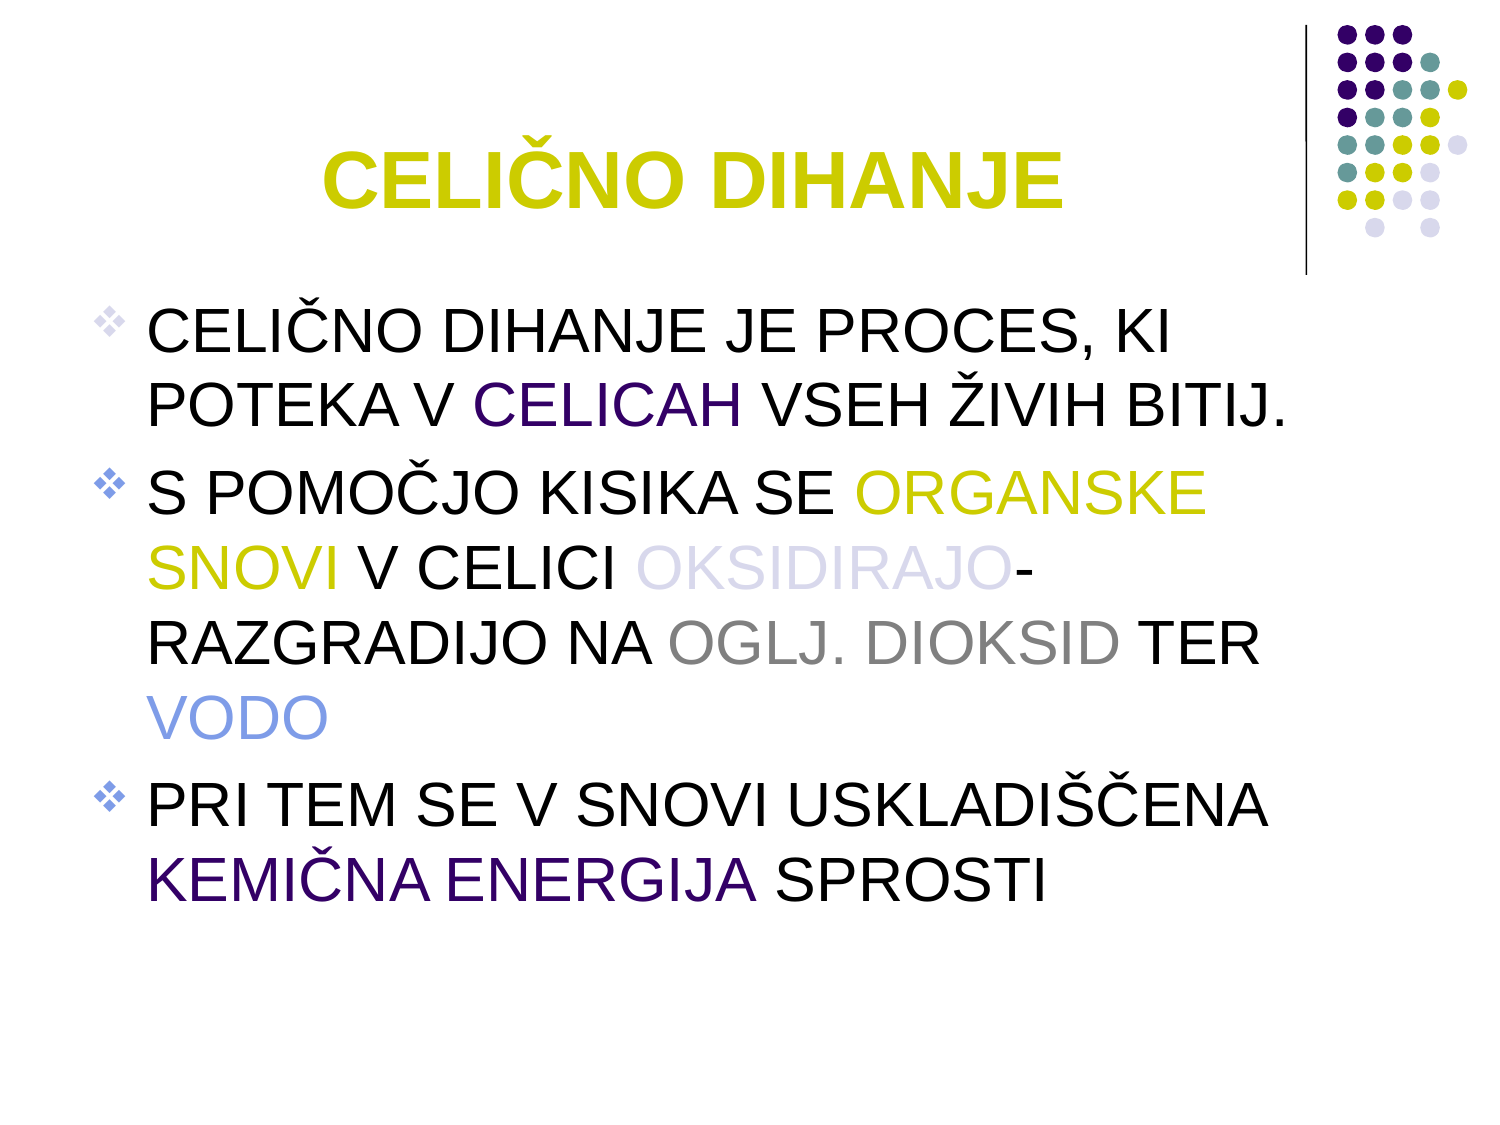

# CELIČNO DIHANJE
CELIČNO DIHANJE JE PROCES, KI POTEKA V CELICAH VSEH ŽIVIH BITIJ.
S POMOČJO KISIKA SE ORGANSKE SNOVI V CELICI OKSIDIRAJO-RAZGRADIJO NA OGLJ. DIOKSID TER VODO
PRI TEM SE V SNOVI USKLADIŠČENA KEMIČNA ENERGIJA SPROSTI